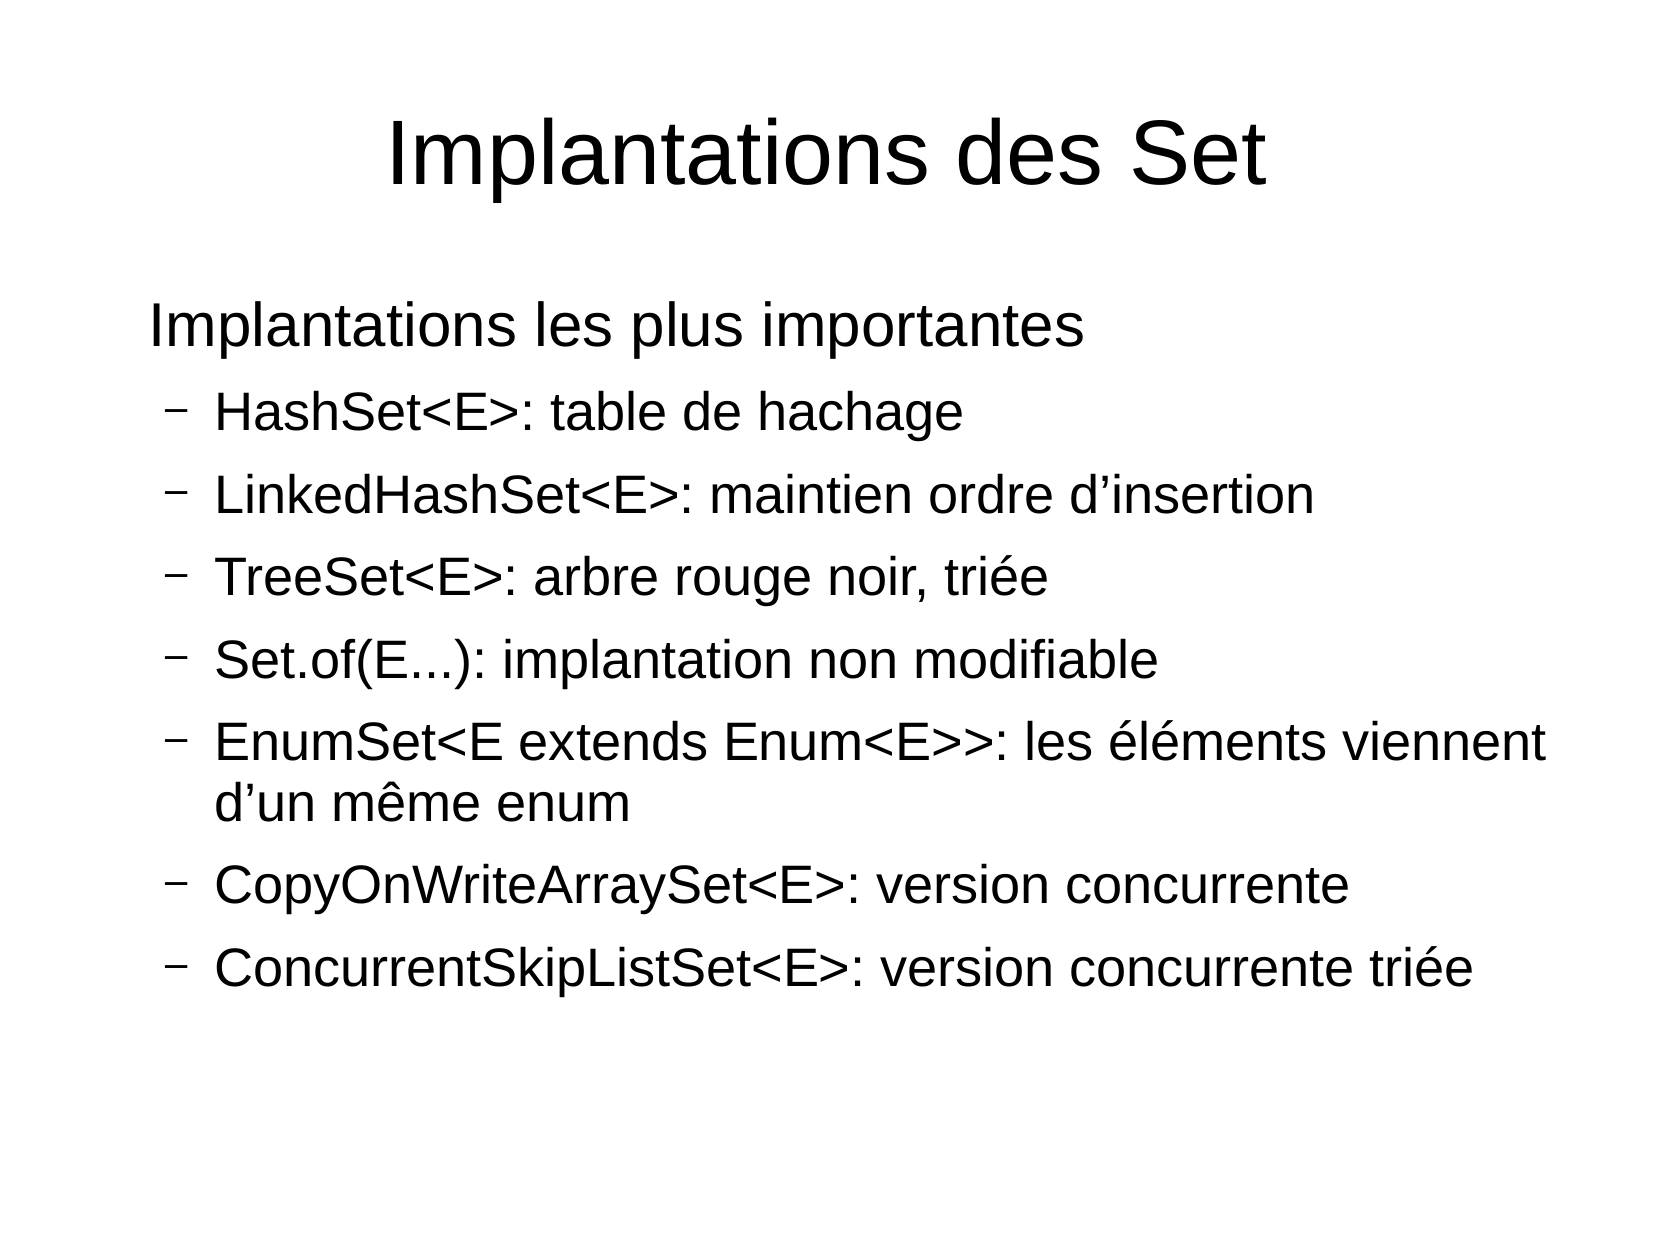

# Implantations des Set
Implantations les plus importantes
HashSet<E>: table de hachage
LinkedHashSet<E>: maintien ordre d’insertion
TreeSet<E>: arbre rouge noir, triée
Set.of(E...): implantation non modifiable
EnumSet<E extends Enum<E>>: les éléments viennent d’un même enum
CopyOnWriteArraySet<E>: version concurrente
ConcurrentSkipListSet<E>: version concurrente triée